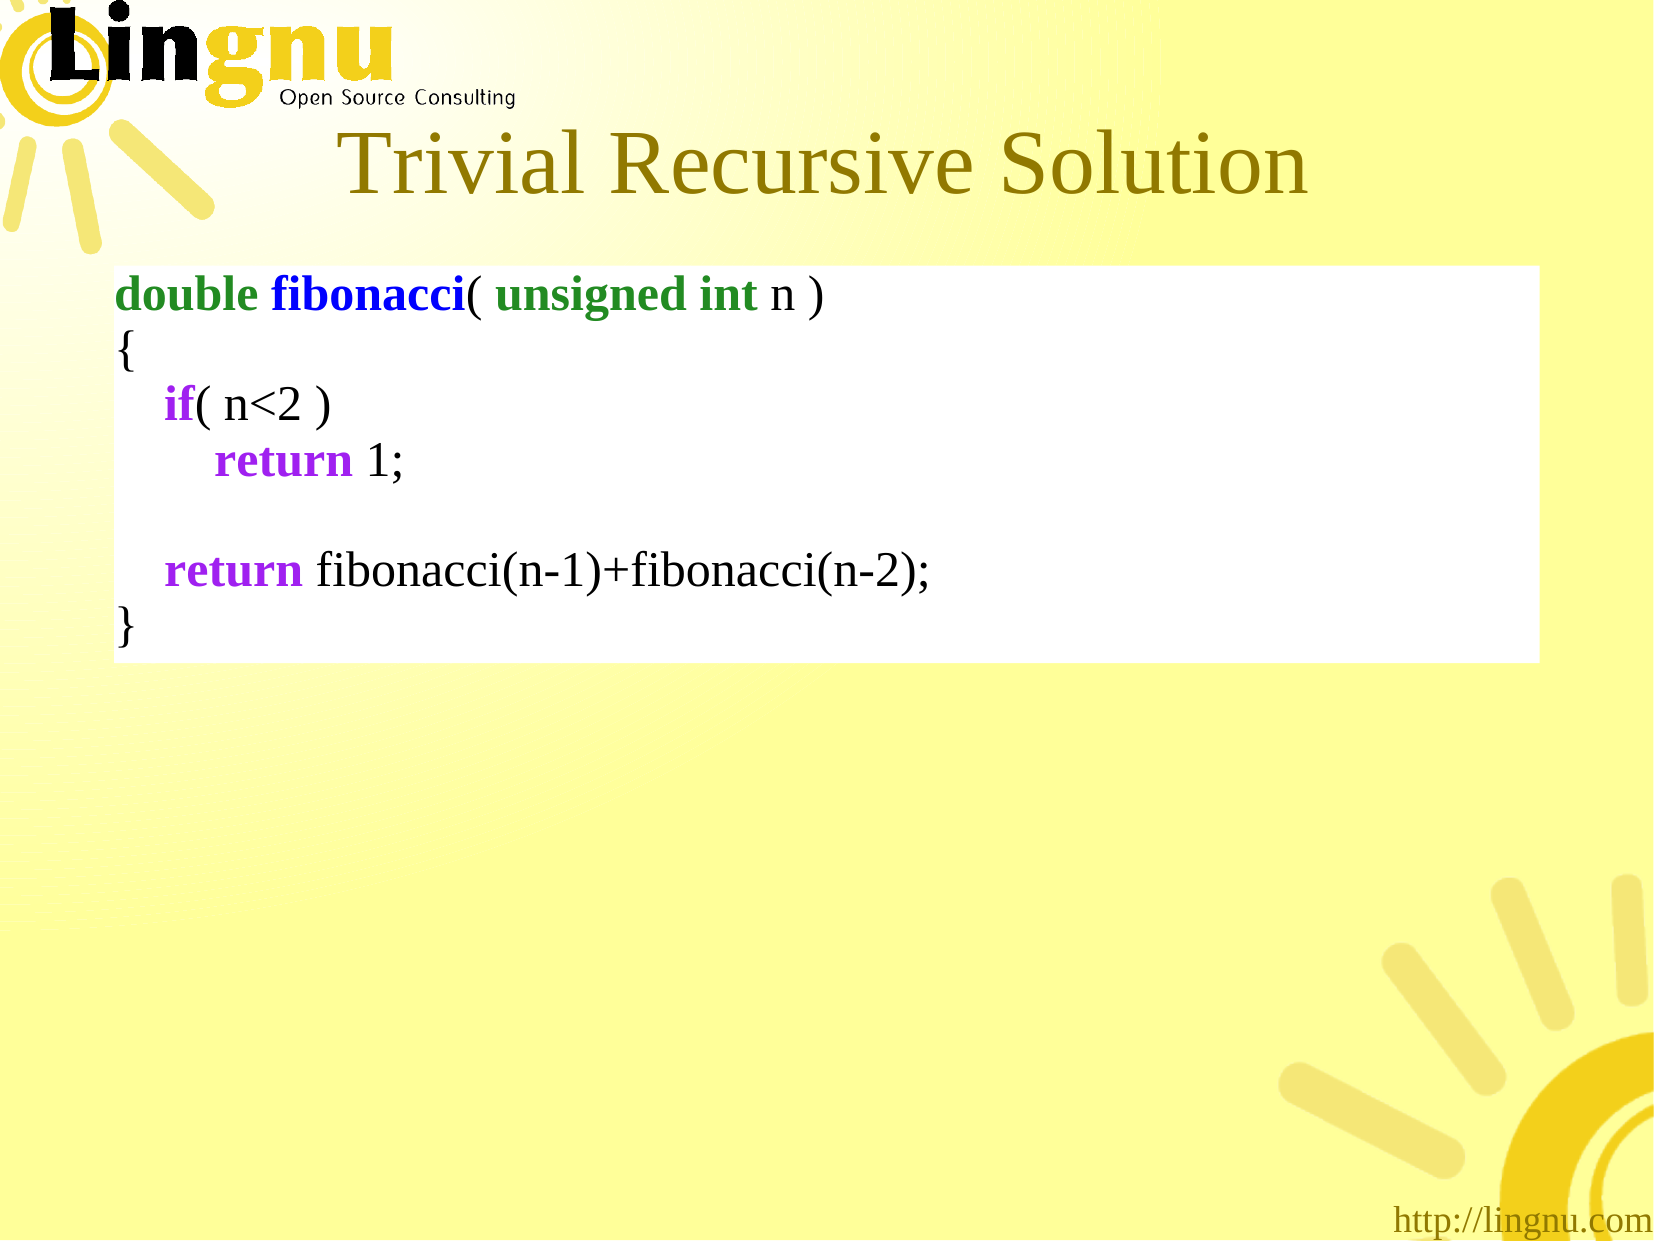

# Trivial Recursive Solution
double fibonacci( unsigned int n )
{
 if( n<2 )
 return 1;
 return fibonacci(n-1)+fibonacci(n-2);
}